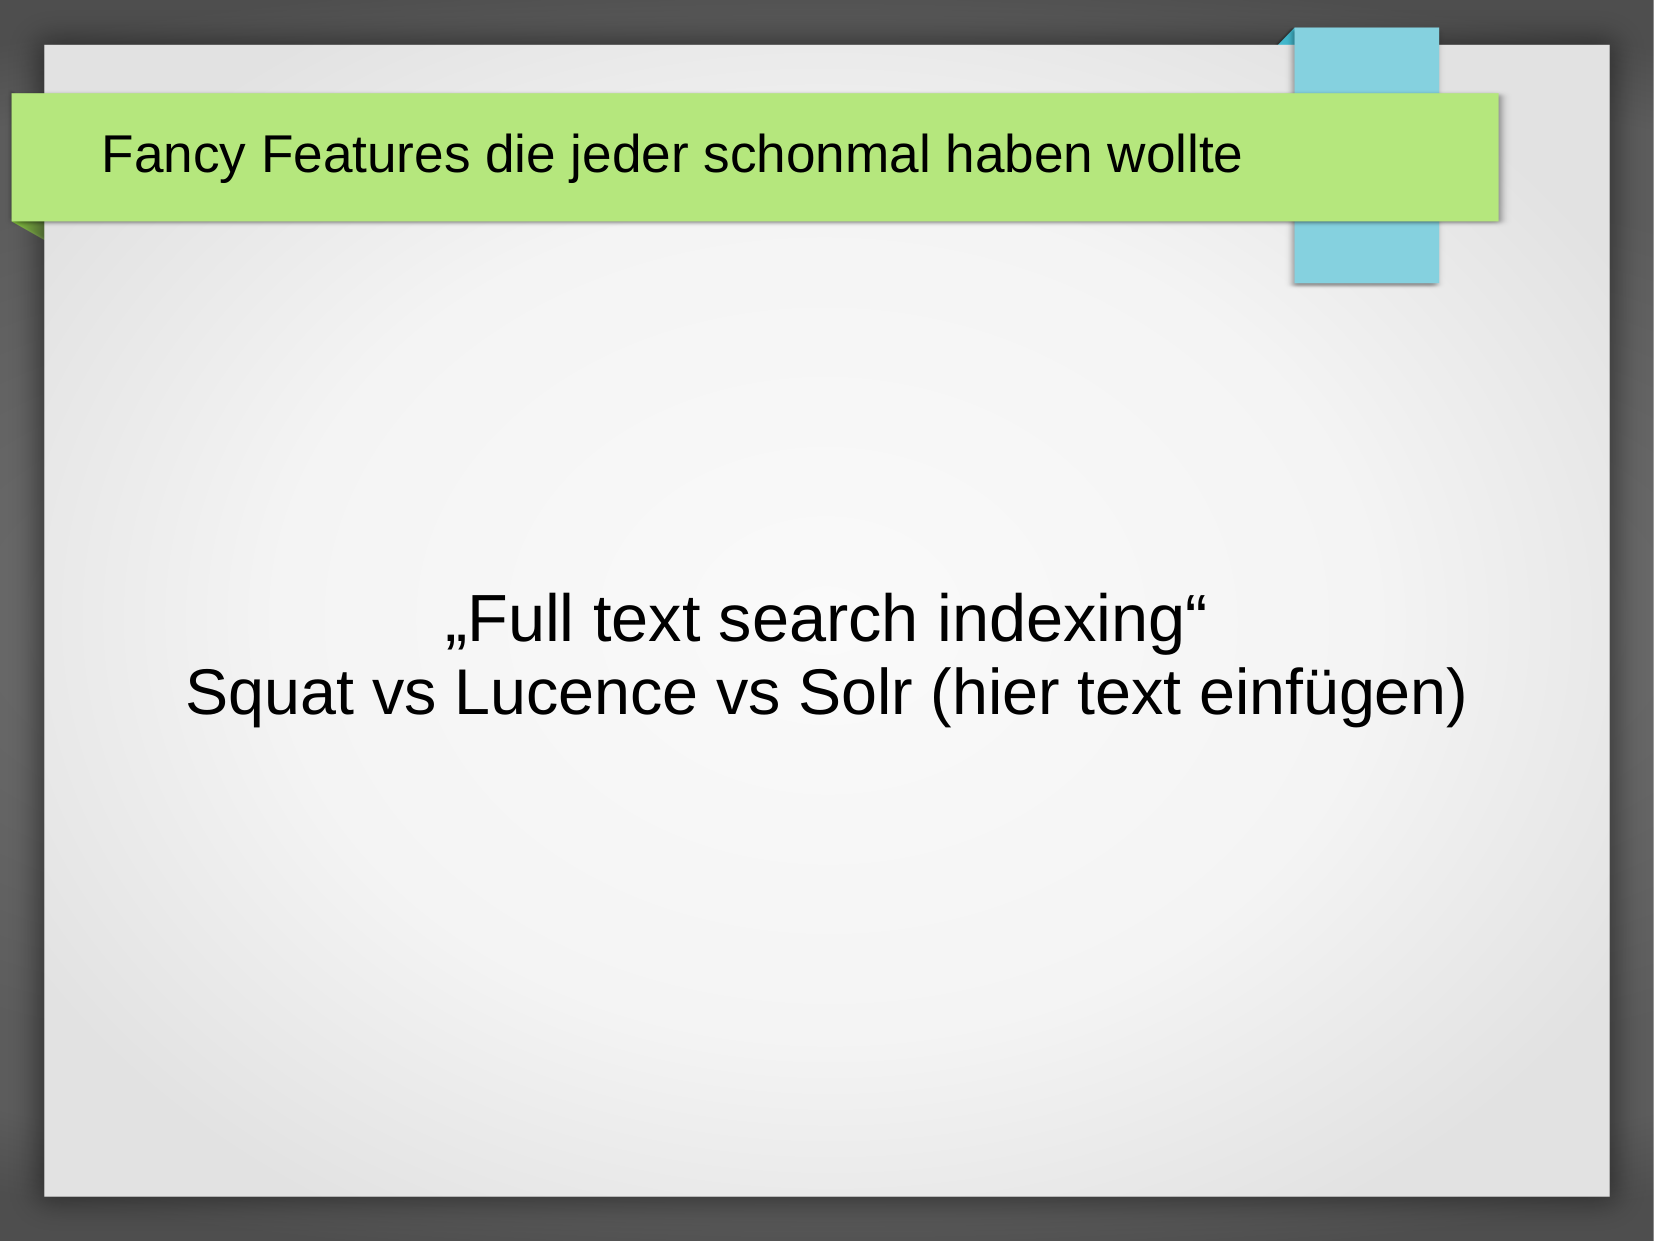

# Fancy Features die jeder schonmal haben wollte
„Full text search indexing“
Squat vs Lucence vs Solr (hier text einfügen)